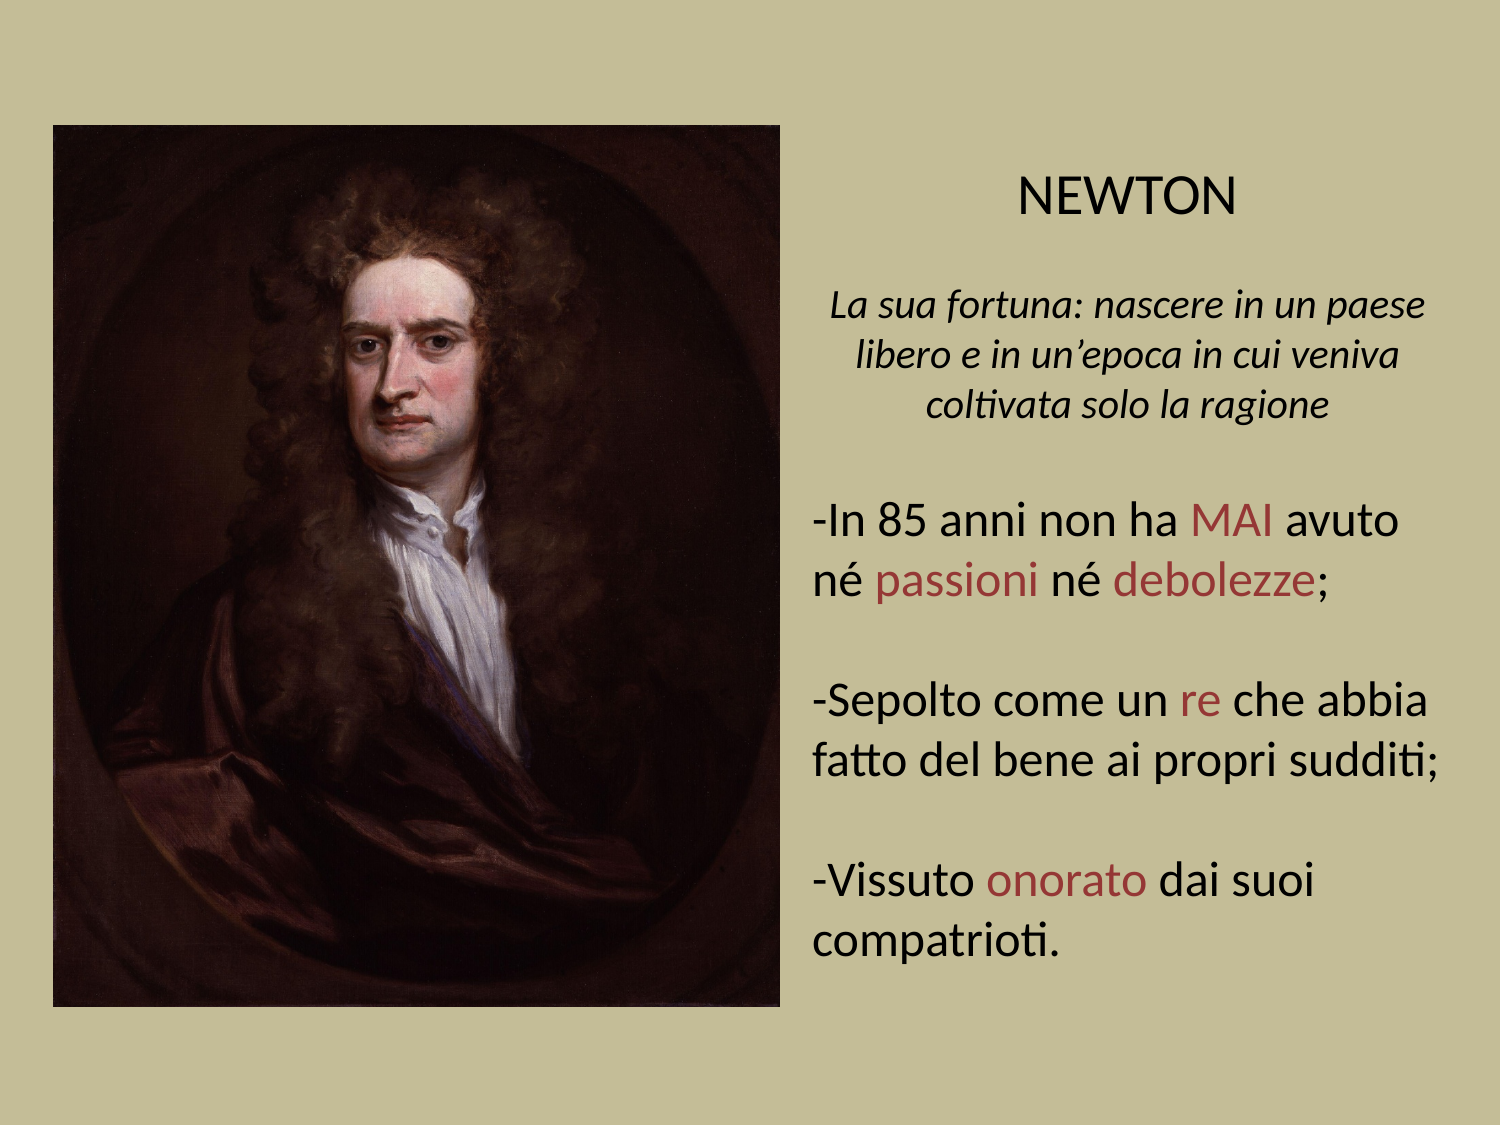

NEWTON
La sua fortuna: nascere in un paese libero e in un’epoca in cui veniva coltivata solo la ragione
-In 85 anni non ha MAI avuto né passioni né debolezze;
-Sepolto come un re che abbia fatto del bene ai propri sudditi;
-Vissuto onorato dai suoi compatrioti.